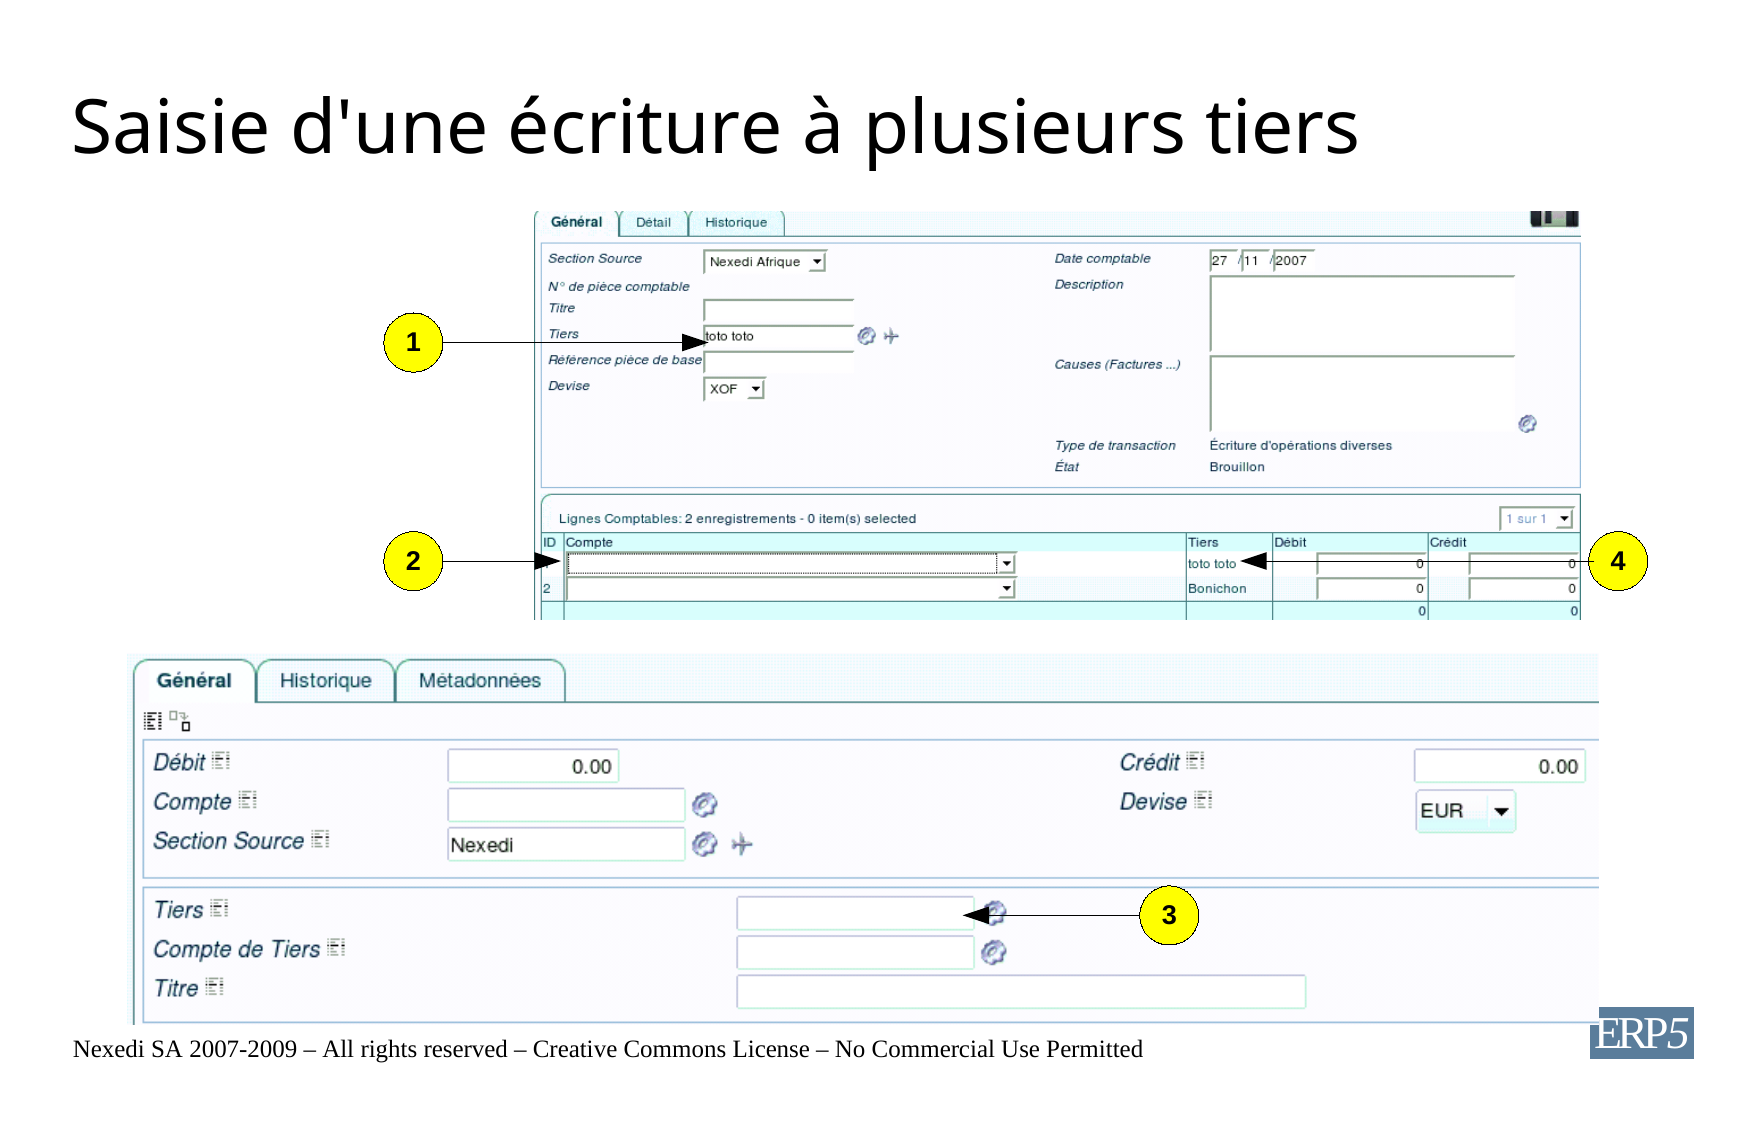

# Saisie d'une écriture à plusieurs tiers
1
2
4
3